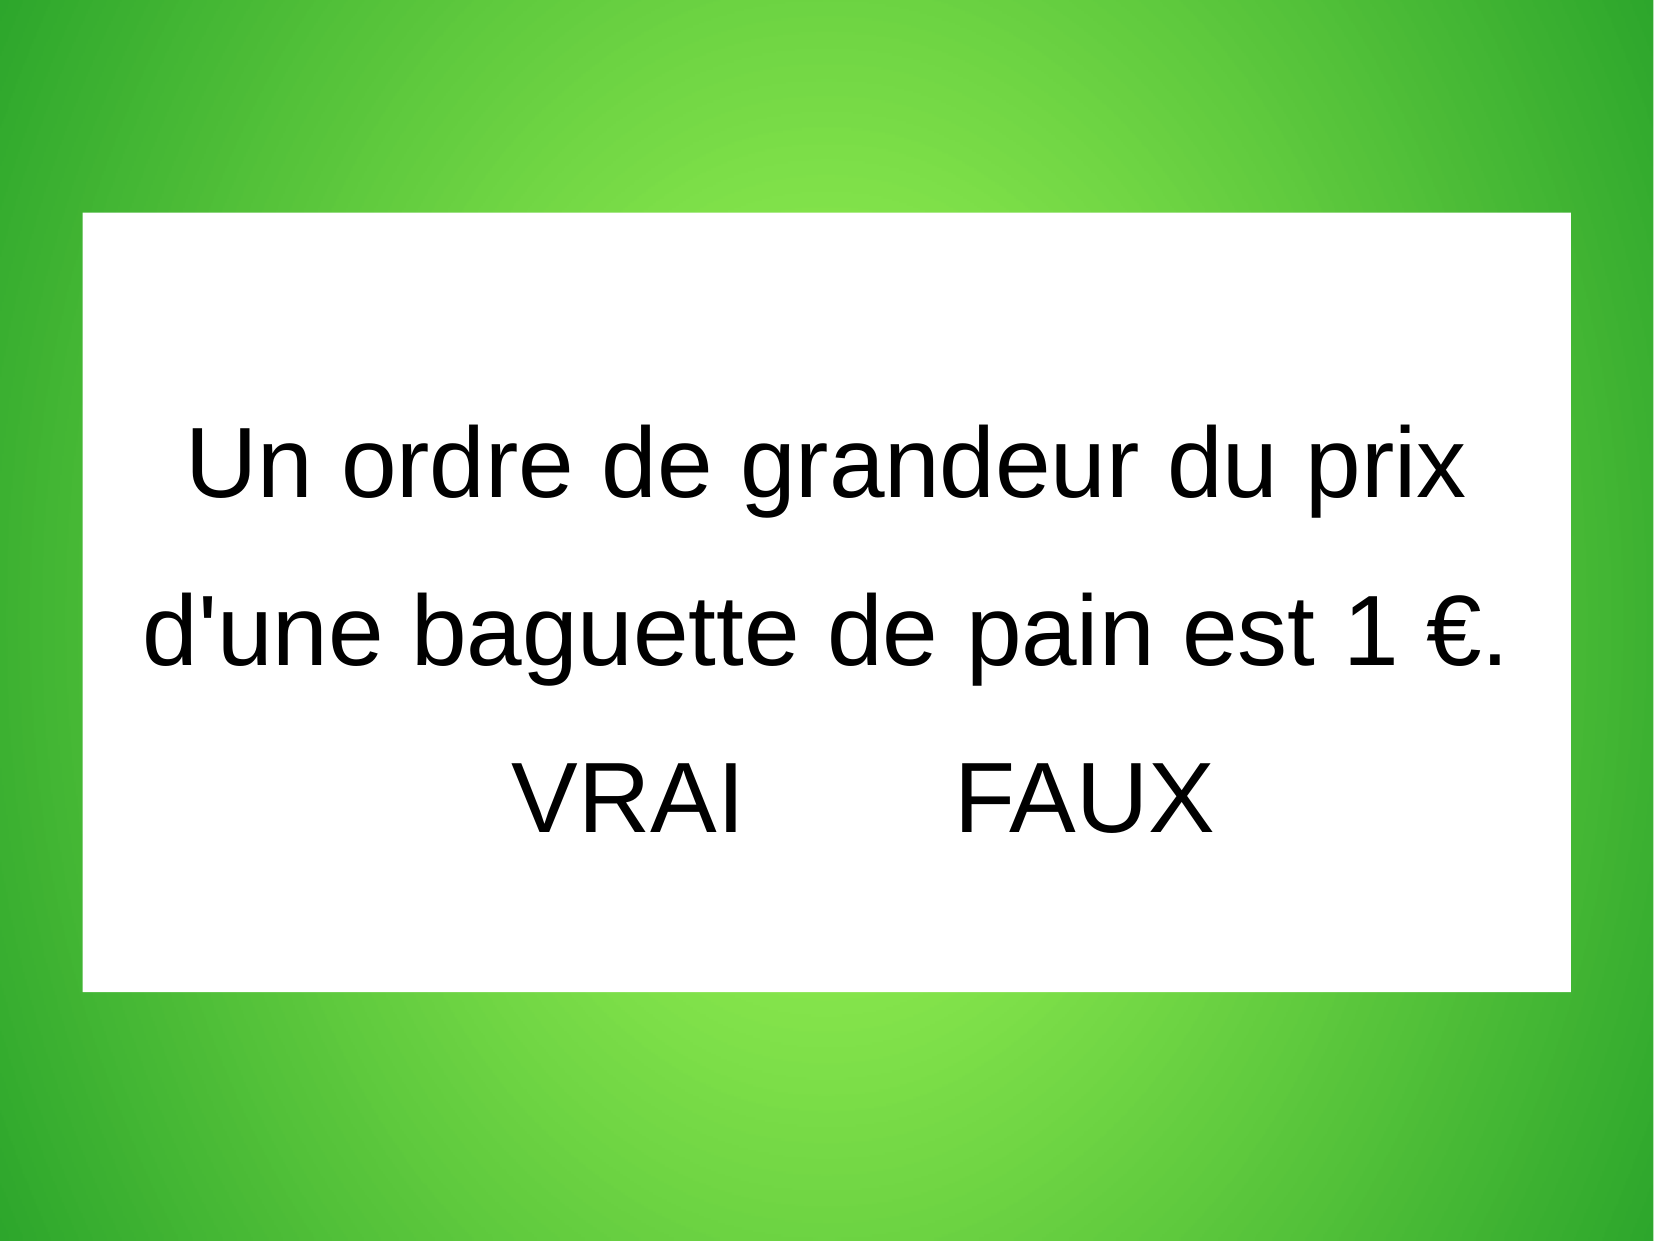

# Un ordre de grandeur du prix d'une baguette de pain est 1 €.
	VRAI			FAUX